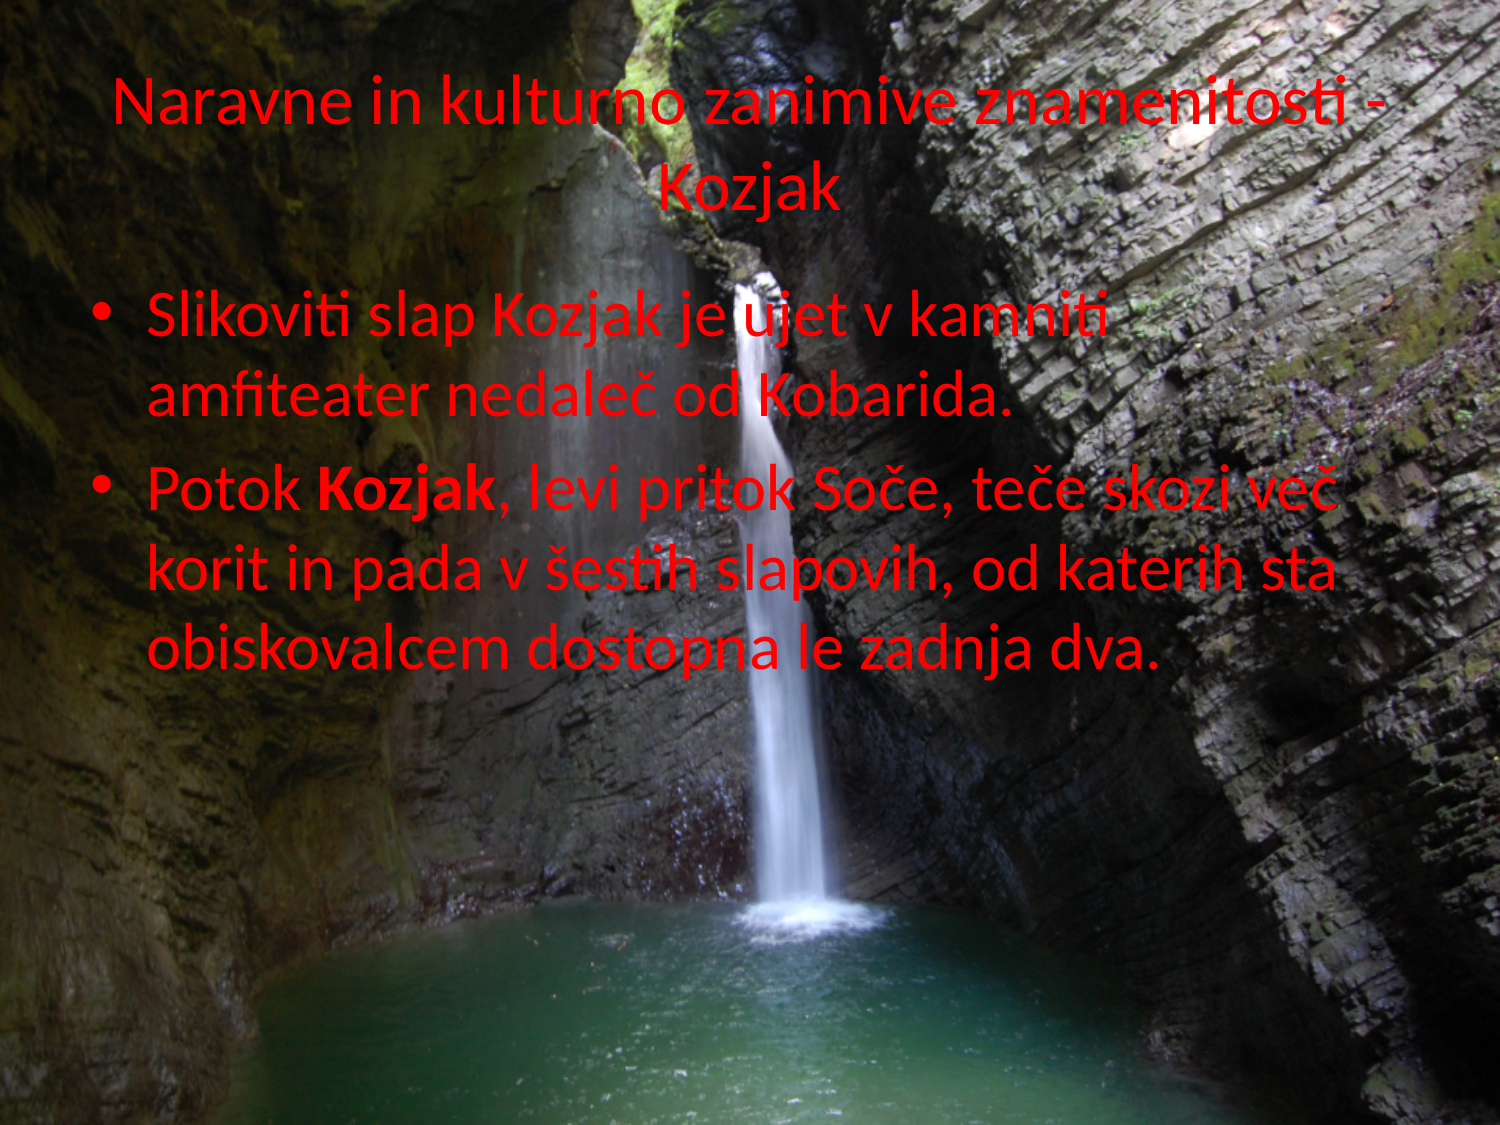

# Naravne in kulturno zanimive znamenitosti - Kozjak
Slikoviti slap Kozjak je ujet v kamniti amfiteater nedaleč od Kobarida.
Potok Kozjak, levi pritok Soče, teče skozi več korit in pada v šestih slapovih, od katerih sta obiskovalcem dostopna le zadnja dva.